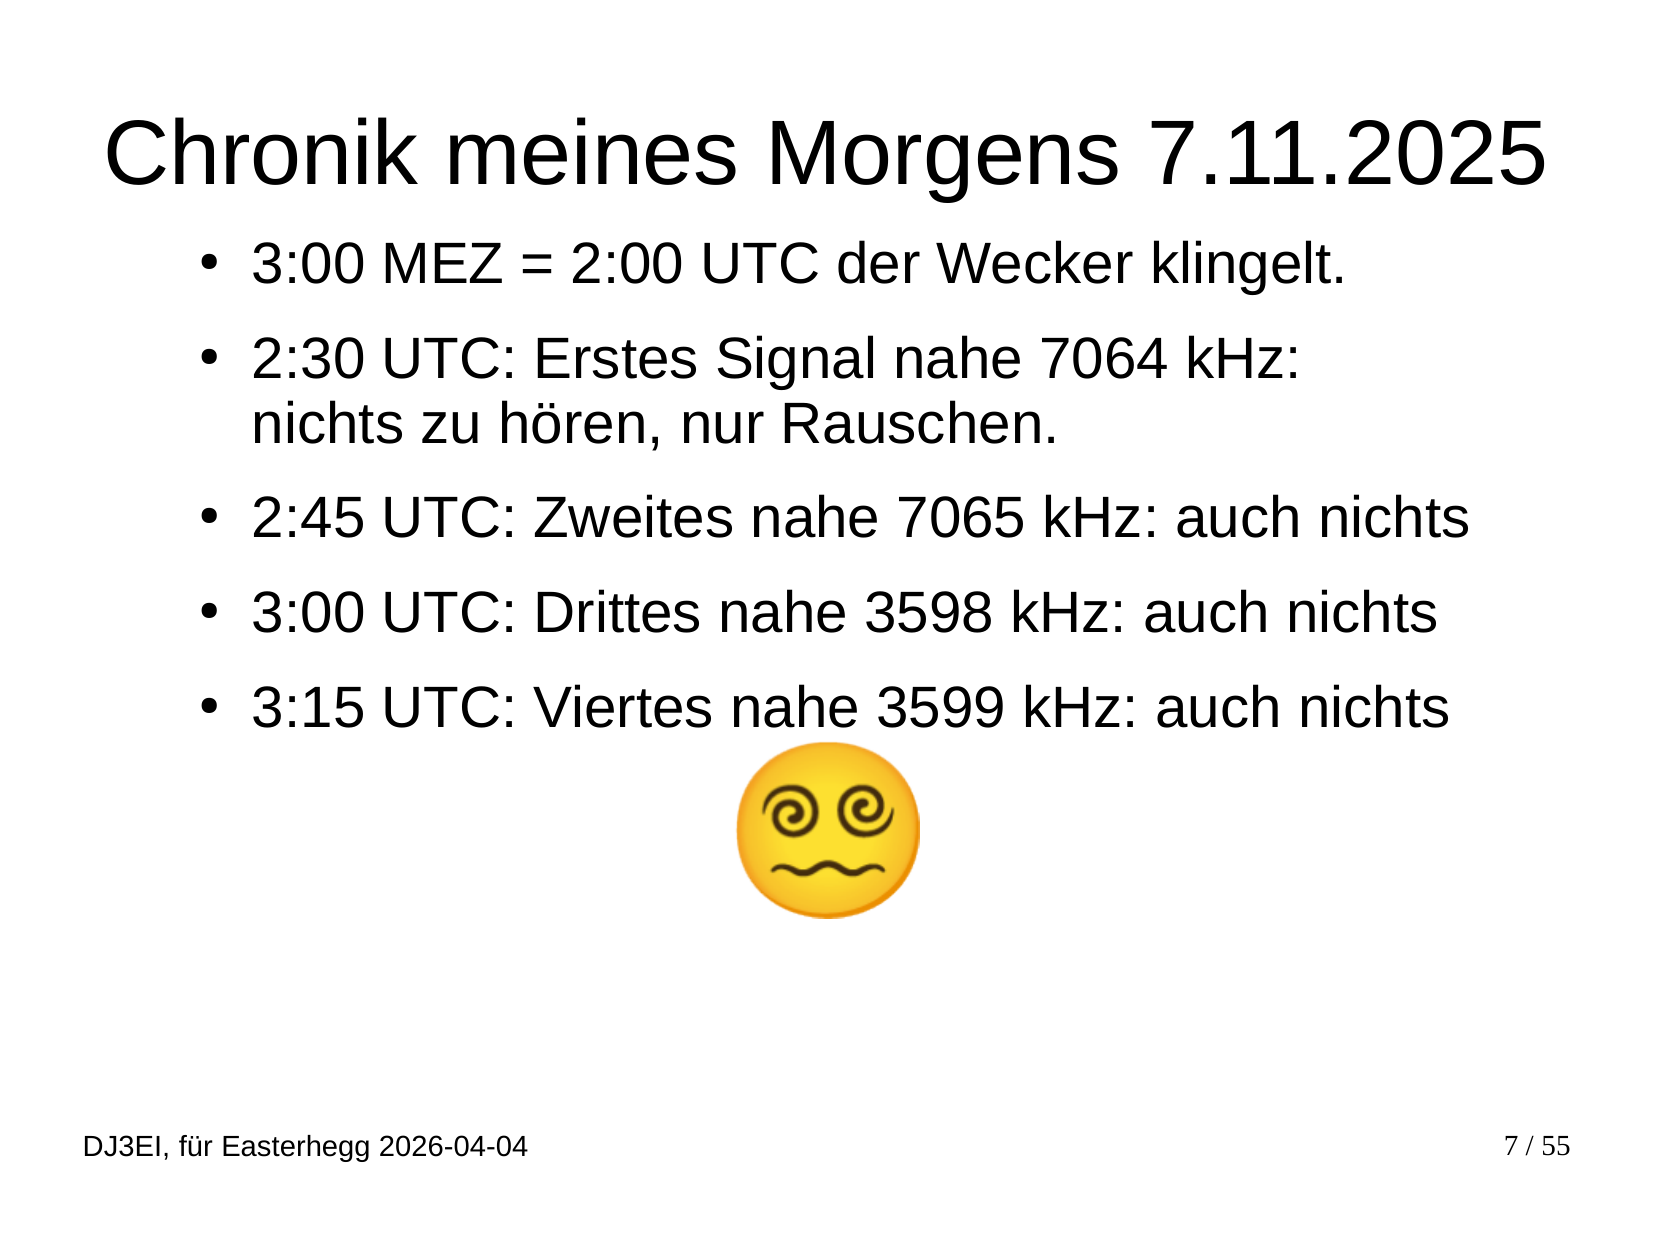

# Chronik meines Morgens 7.11.2025
3:00 MEZ = 2:00 UTC der Wecker klingelt.
2:30 UTC: Erstes Signal nahe 7064 kHz:
nichts zu hören, nur Rauschen.
2:45 UTC: Zweites nahe 7065 kHz: auch nichts
3:00 UTC: Drittes nahe 3598 kHz: auch nichts
3:15 UTC: Viertes nahe 3599 kHz: auch nichts
7